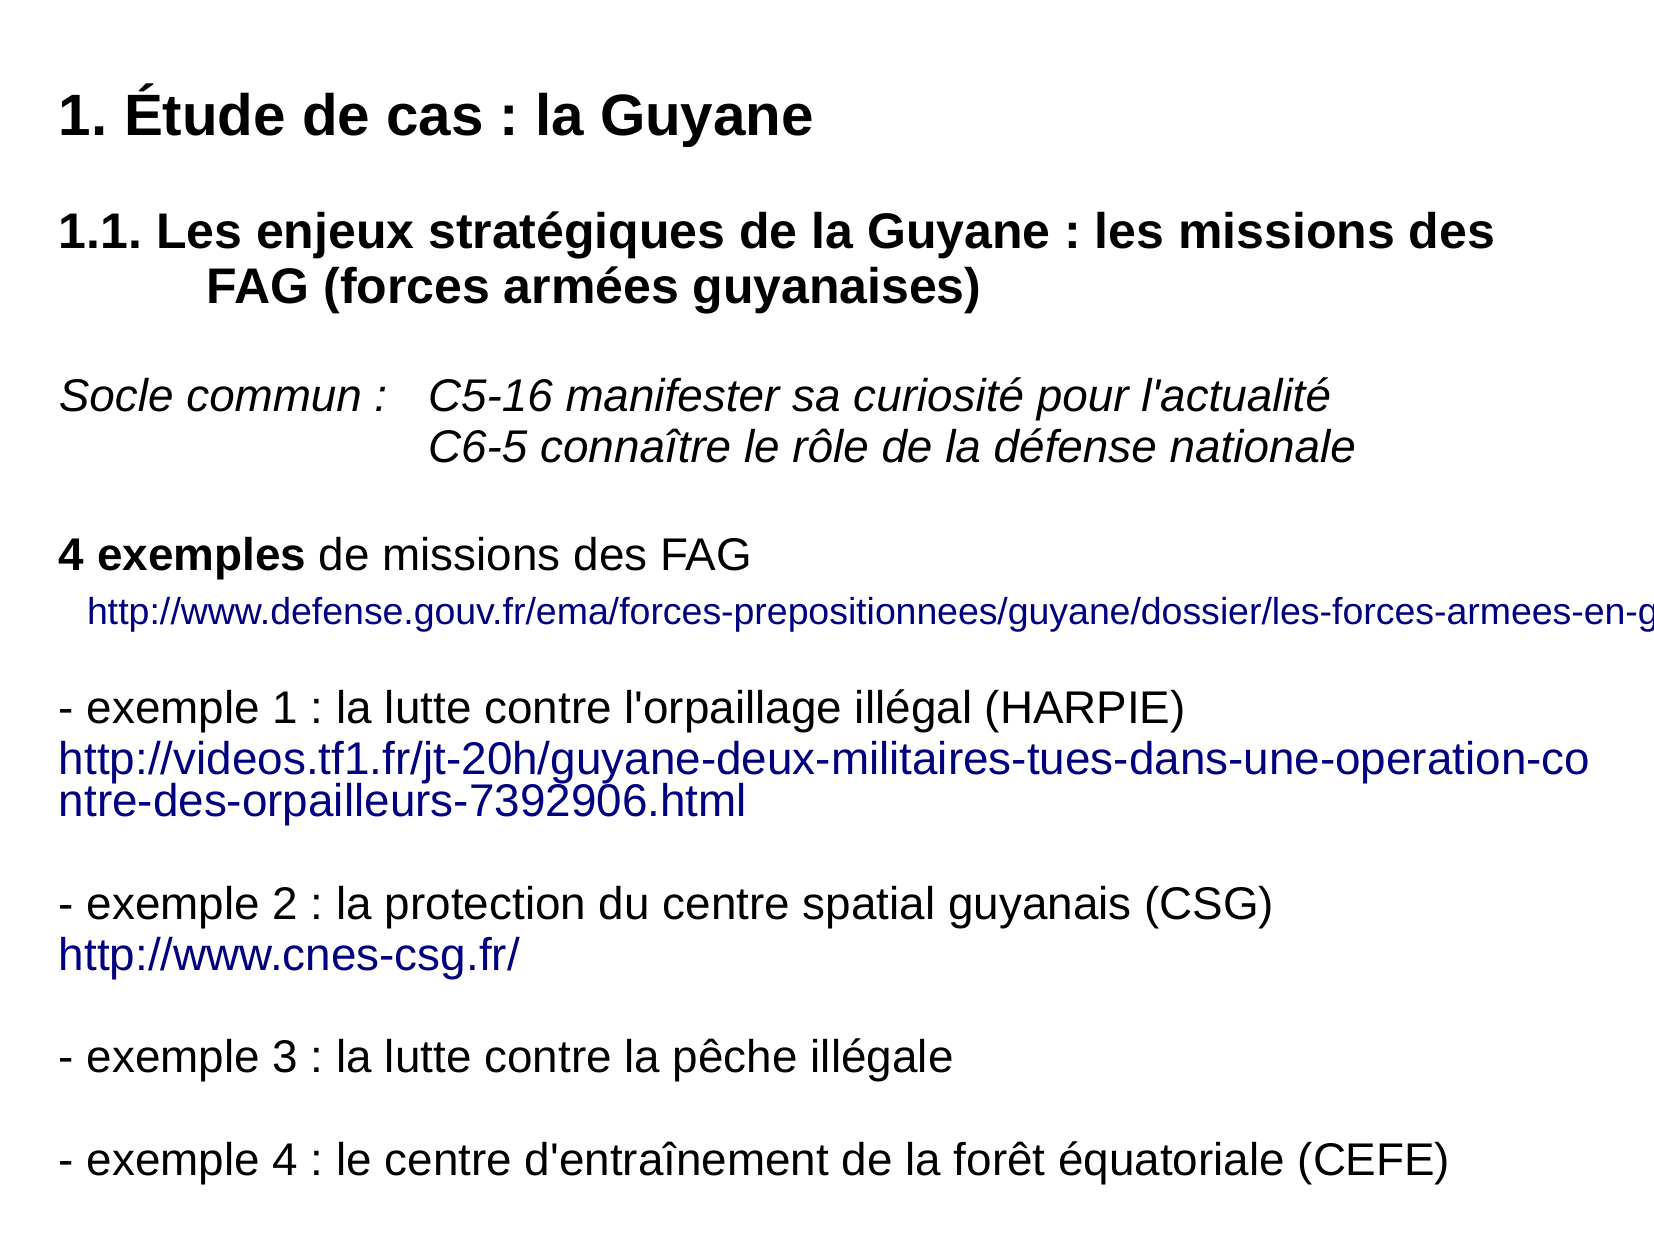

# 1. Étude de cas : la Guyane
1.1. Les enjeux stratégiques de la Guyane : les missions des 			FAG (forces armées guyanaises)
Socle commun : 	C5-16 manifester sa curiosité pour l'actualité
					C6-5 connaître le rôle de la défense nationale
4 exemples de missions des FAG
- exemple 1 : la lutte contre l'orpaillage illégal (HARPIE)
http://videos.tf1.fr/jt-20h/guyane-deux-militaires-tues-dans-une-operation-contre-des-orpailleurs-7392906.html
- exemple 2 : la protection du centre spatial guyanais (CSG)
http://www.cnes-csg.fr/
- exemple 3 : la lutte contre la pêche illégale
- exemple 4 : le centre d'entraînement de la forêt équatoriale (CEFE)
http://www.defense.gouv.fr/ema/forces-prepositionnees/guyane/dossier/les-forces-armees-en-guyane